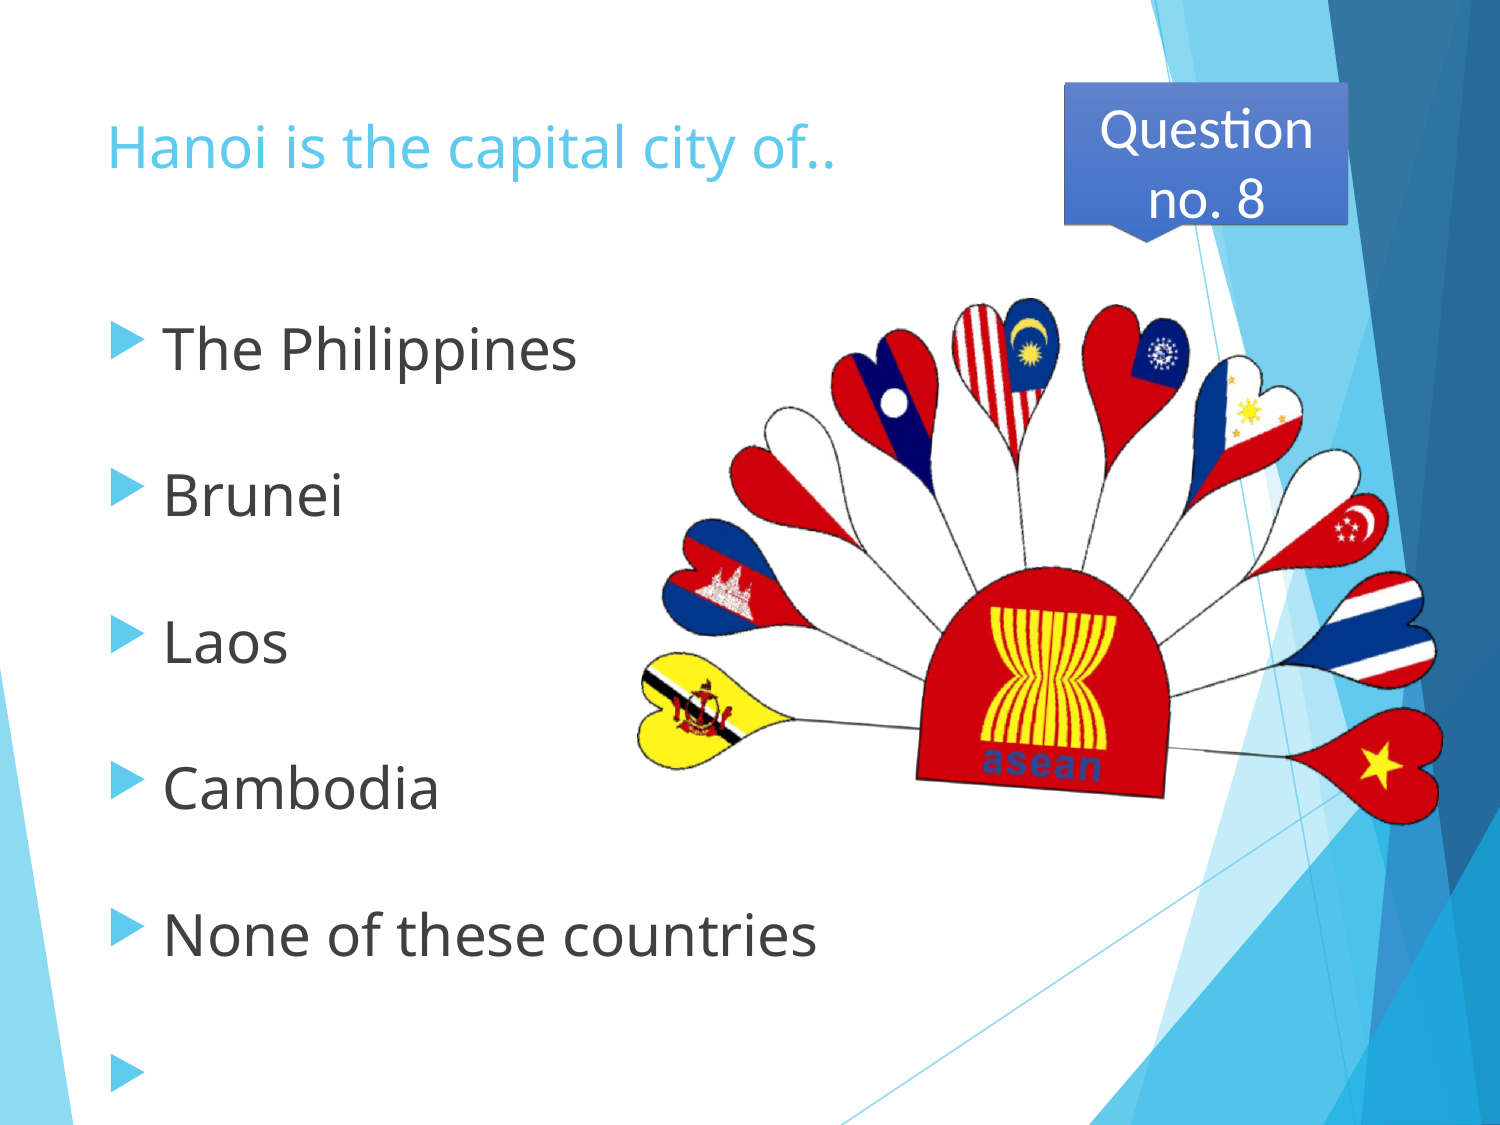

Question no. 8
# Hanoi is the capital city of..
The Philippines
Brunei
Laos
Cambodia
None of these countries